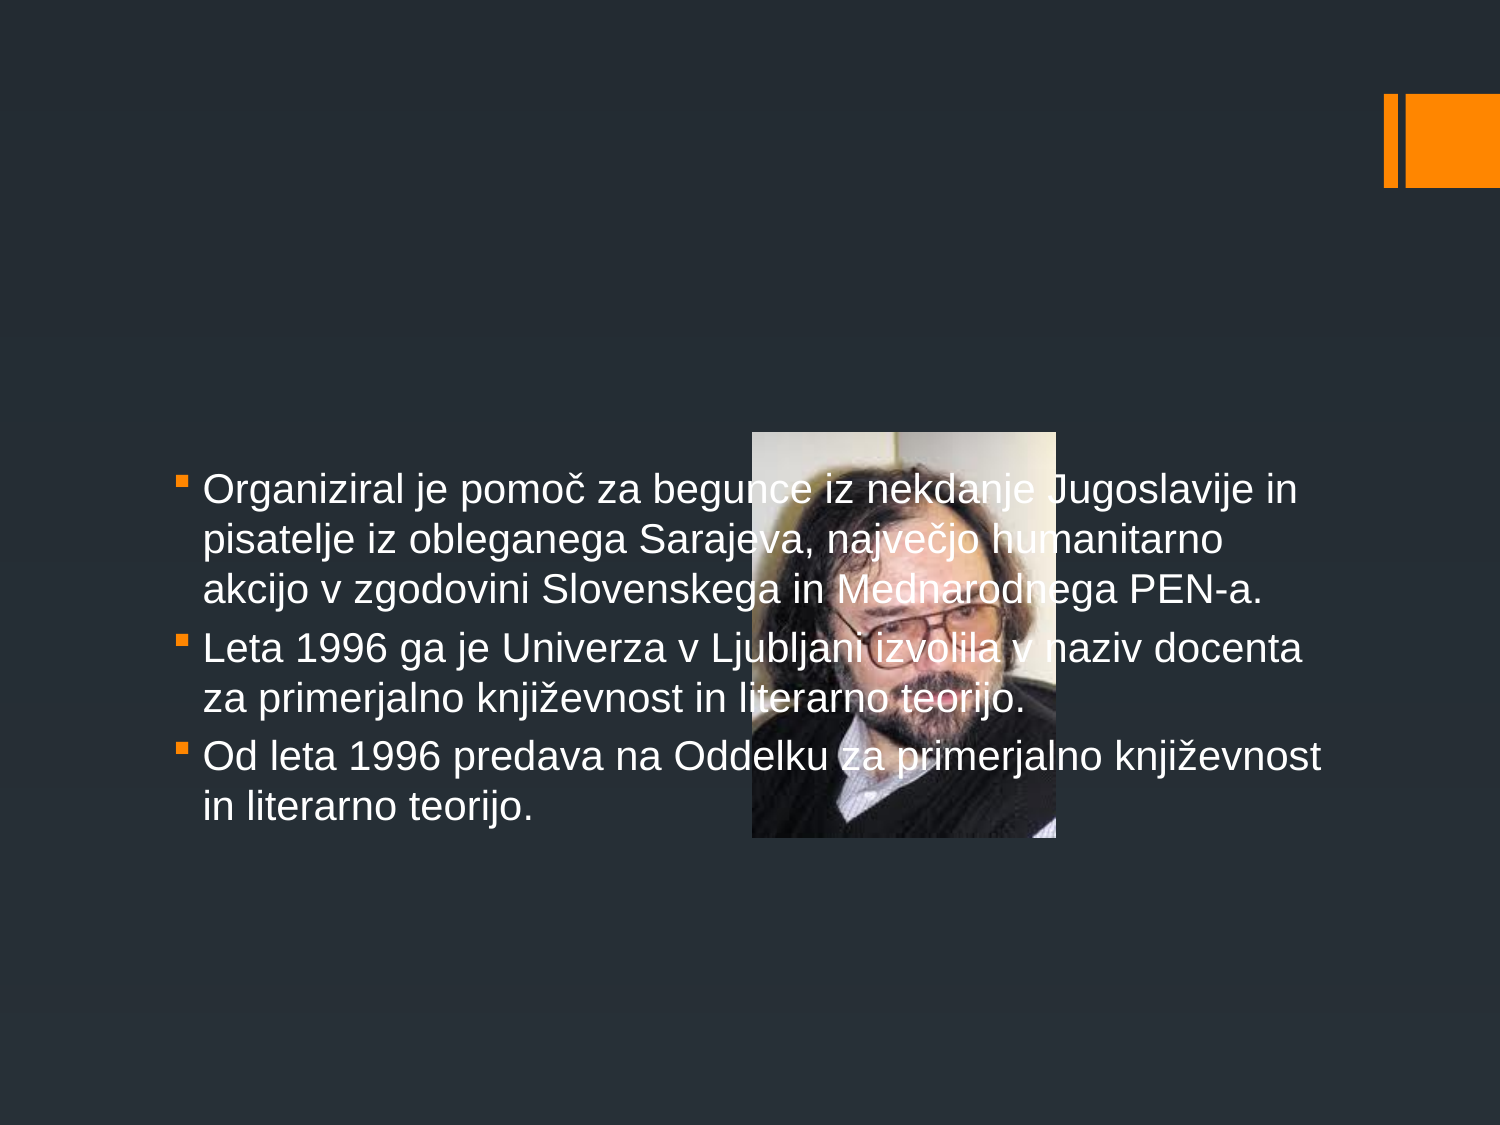

#
Organiziral je pomoč za begunce iz nekdanje Jugoslavije in pisatelje iz obleganega Sarajeva, največjo humanitarno akcijo v zgodovini Slovenskega in Mednarodnega PEN-a.
Leta 1996 ga je Univerza v Ljubljani izvolila v naziv docenta za primerjalno književnost in literarno teorijo.
Od leta 1996 predava na Oddelku za primerjalno književnost in literarno teorijo.